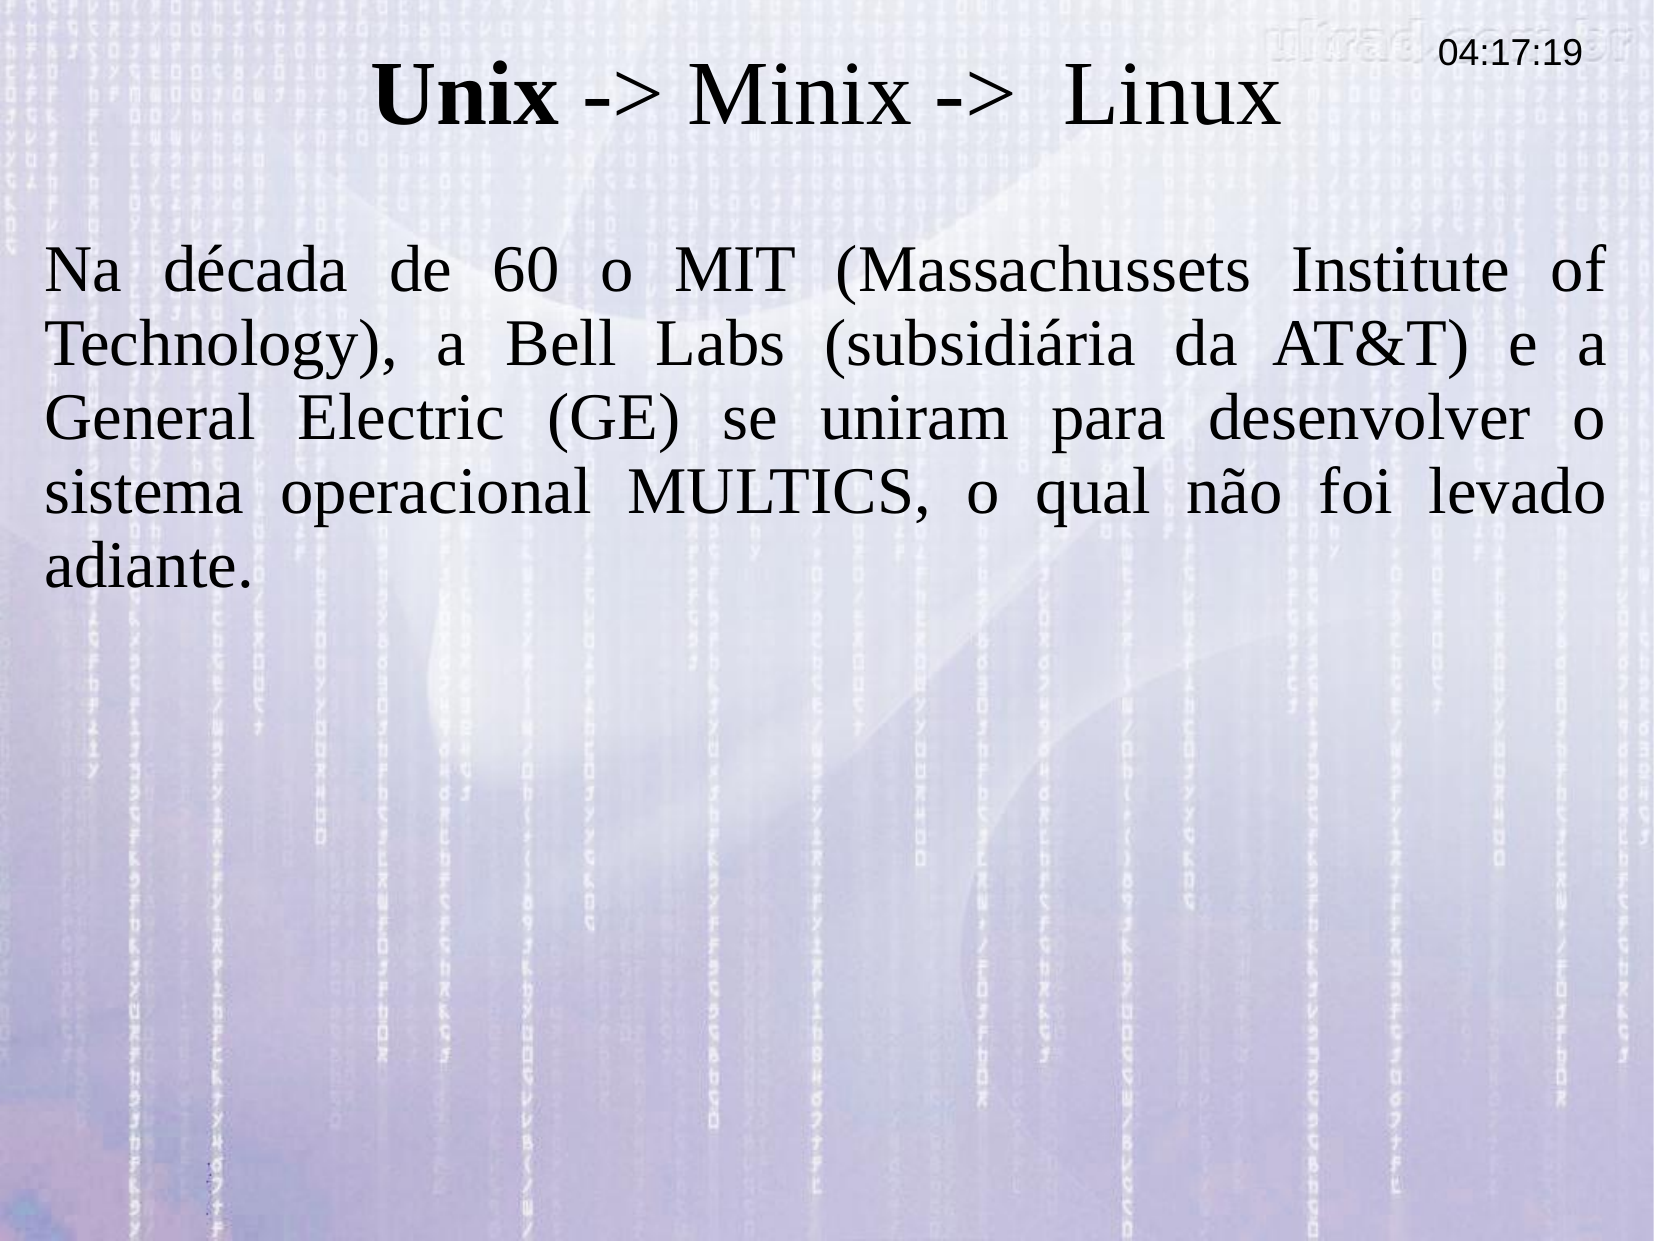

03:10:27
Unix -> Minix -> Linux
Na década de 60 o MIT (Massachussets Institute of Technology), a Bell Labs (subsidiária da AT&T) e a General Electric (GE) se uniram para desenvolver o sistema operacional MULTICS, o qual não foi levado adiante.